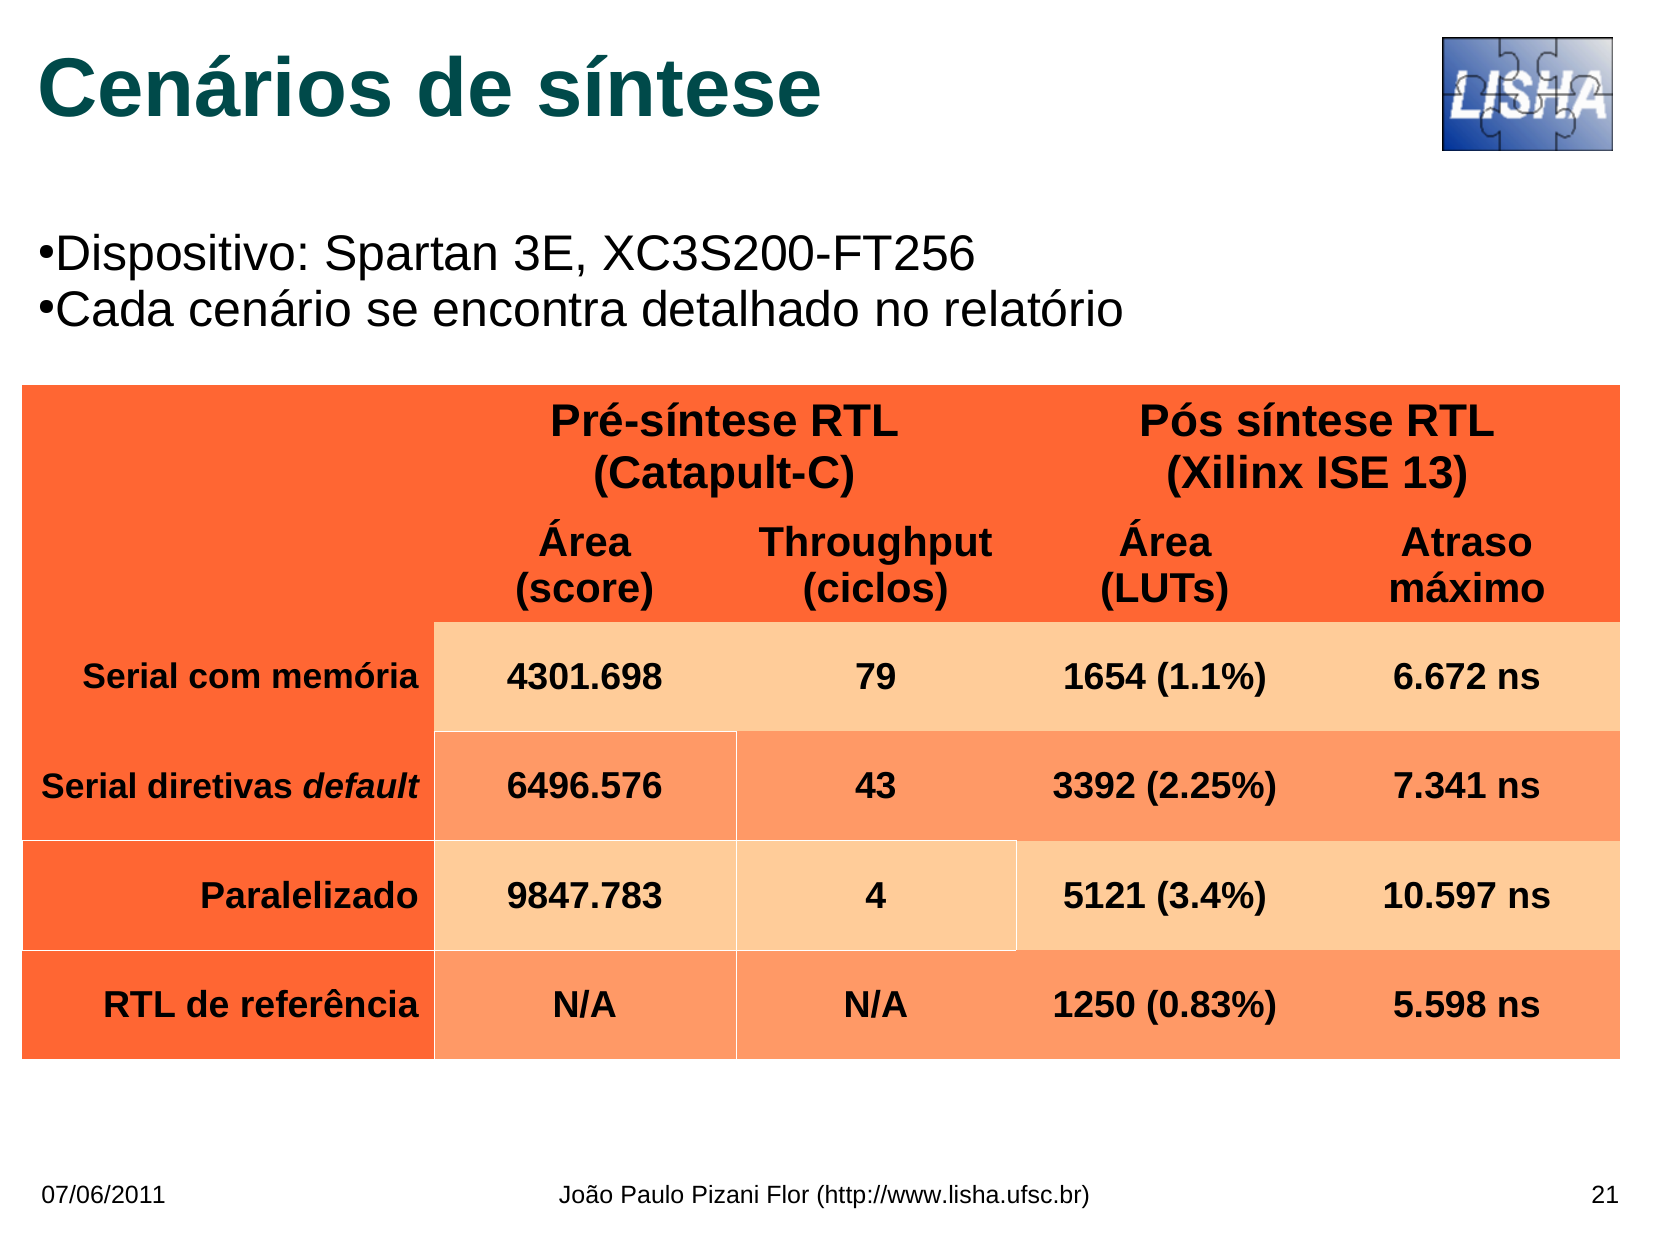

# Cenários de síntese
Dispositivo: Spartan 3E, XC3S200-FT256
Cada cenário se encontra detalhado no relatório
| | Pré-síntese RTL (Catapult-C) | | Pós síntese RTL (Xilinx ISE 13) | |
| --- | --- | --- | --- | --- |
| | Área (score) | Throughput (ciclos) | Área (LUTs) | Atraso máximo |
| Serial com memória | 4301.698 | 79 | 1654 (1.1%) | 6.672 ns |
| Serial diretivas default | 6496.576 | 43 | 3392 (2.25%) | 7.341 ns |
| Paralelizado | 9847.783 | 4 | 5121 (3.4%) | 10.597 ns |
| RTL de referência | N/A | N/A | 1250 (0.83%) | 5.598 ns |